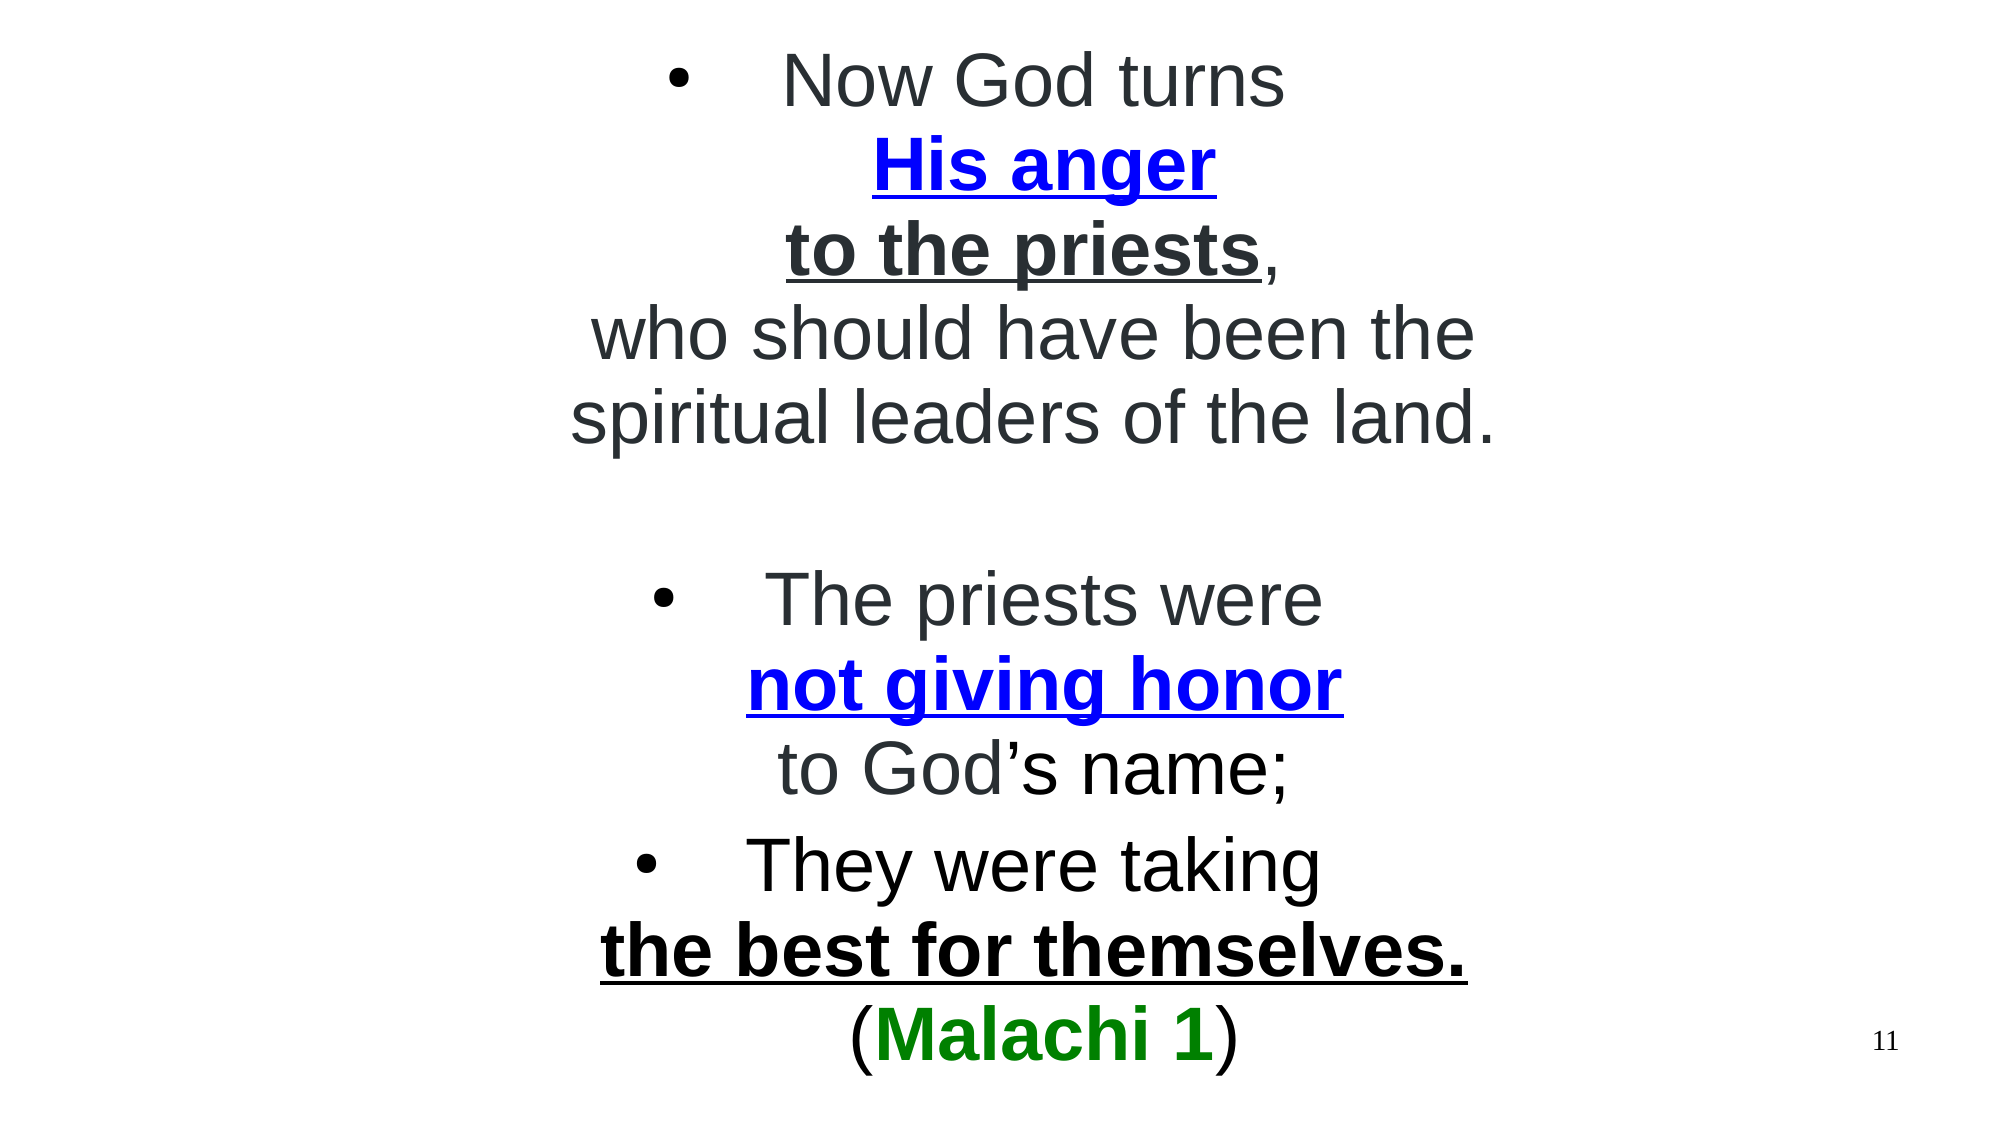

# Now God turns His anger to the priests, who should have been the spiritual leaders of the land.
The priests were
 not giving honor
to God’s name;
They were taking
the best for themselves.
(Malachi 1)
11